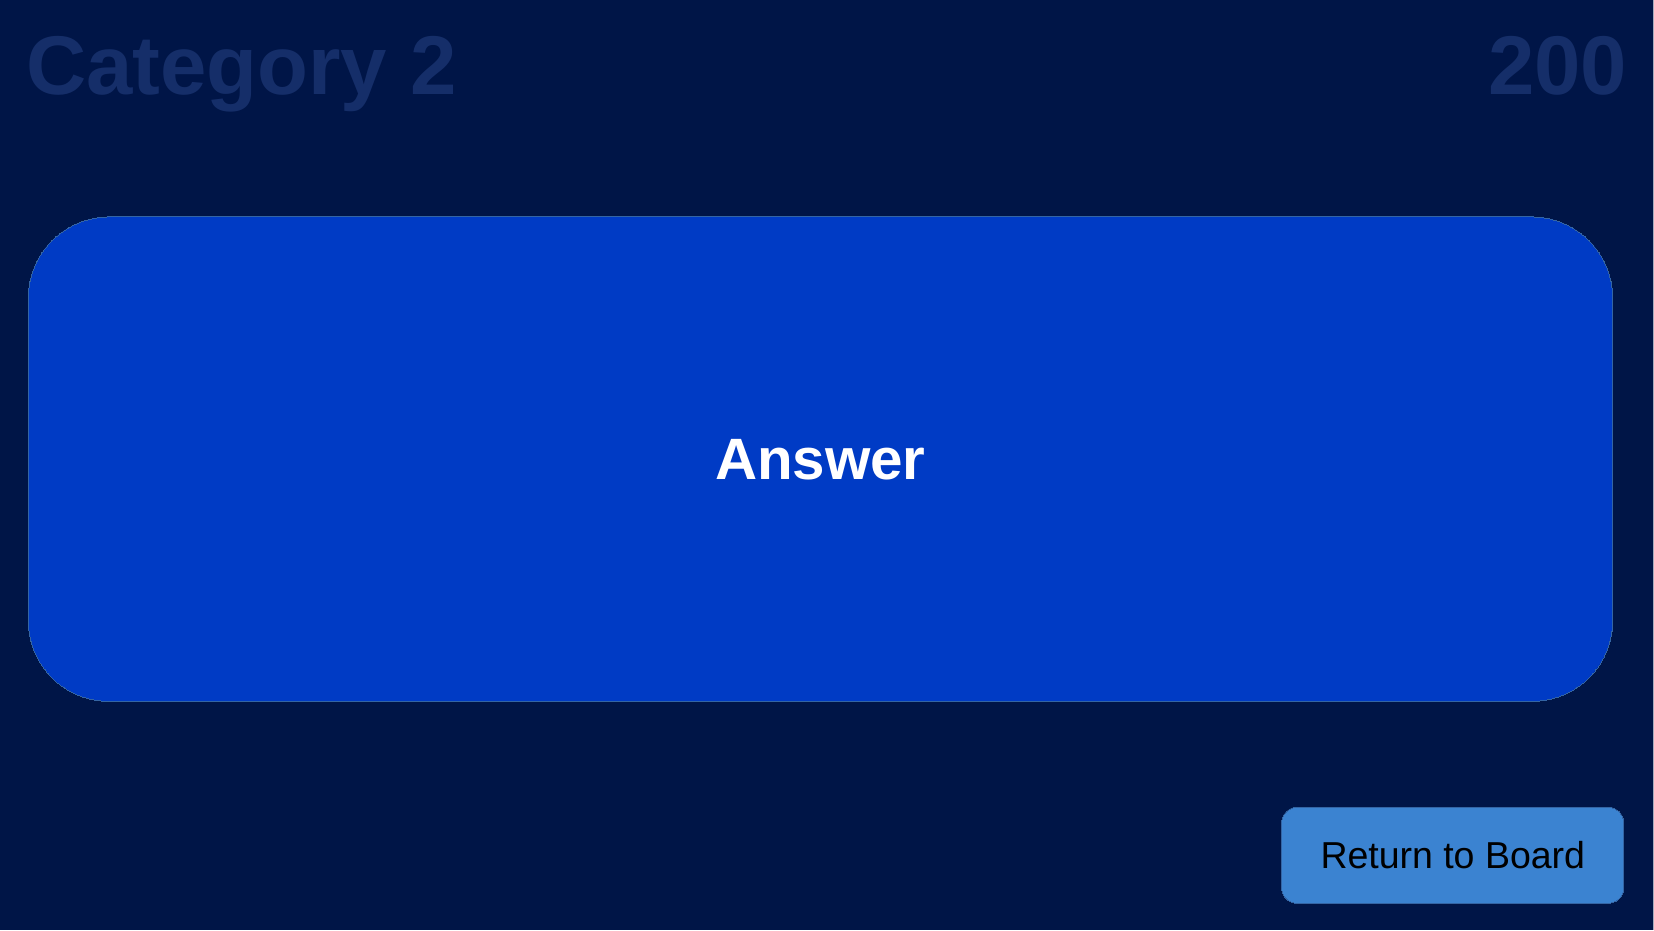

Category 2
200
Answer
Return to Board